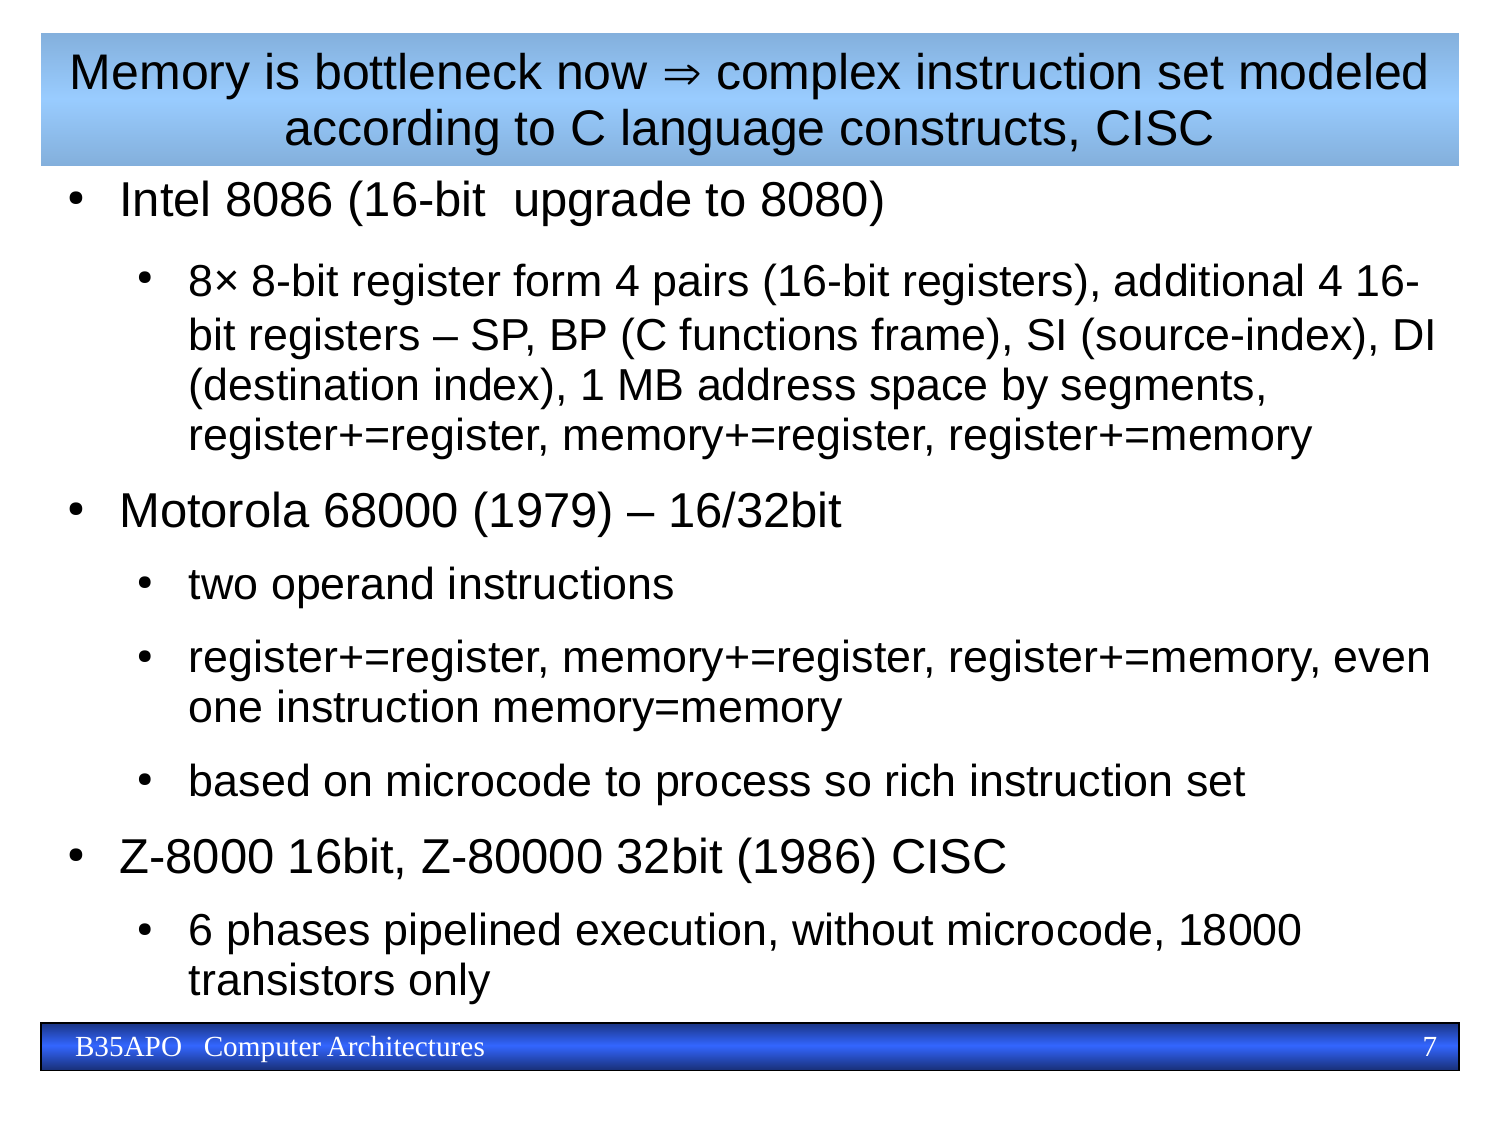

# Memory is bottleneck now ⇒ complex instruction set modeled according to C language constructs, CISC
Intel 8086 (16-bit upgrade to 8080)
8× 8-bit register form 4 pairs (16-bit registers), additional 4 16-bit registers – SP, BP (C functions frame), SI (source-index), DI (destination index), 1 MB address space by segments, register+=register, memory+=register, register+=memory
Motorola 68000 (1979) – 16/32bit
two operand instructions
register+=register, memory+=register, register+=memory, even one instruction memory=memory
based on microcode to process so rich instruction set
Z-8000 16bit, Z-80000 32bit (1986) CISC
6 phases pipelined execution, without microcode, 18000 transistors only
B35APO Computer Architectures
7